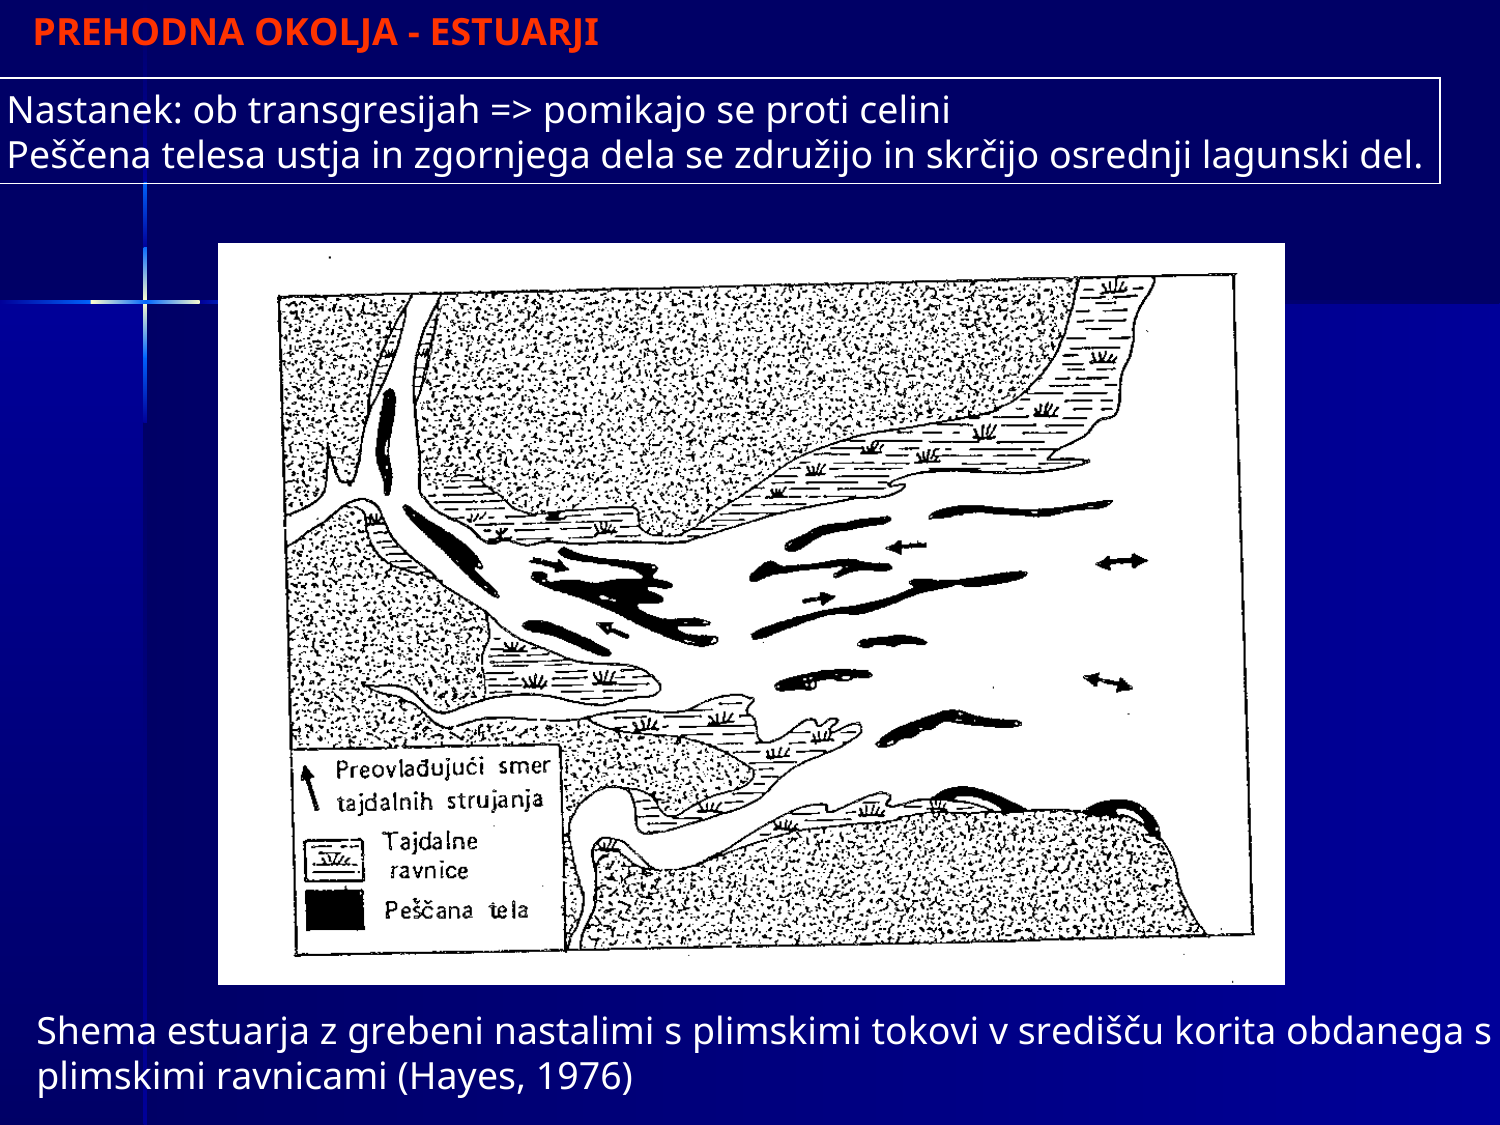

PREHODNA OKOLJA - ESTUARJI
Nastanek: ob transgresijah => pomikajo se proti celini
Peščena telesa ustja in zgornjega dela se združijo in skrčijo osrednji lagunski del.
Shema estuarja z grebeni nastalimi s plimskimi tokovi v središču korita obdanega s
plimskimi ravnicami (Hayes, 1976)